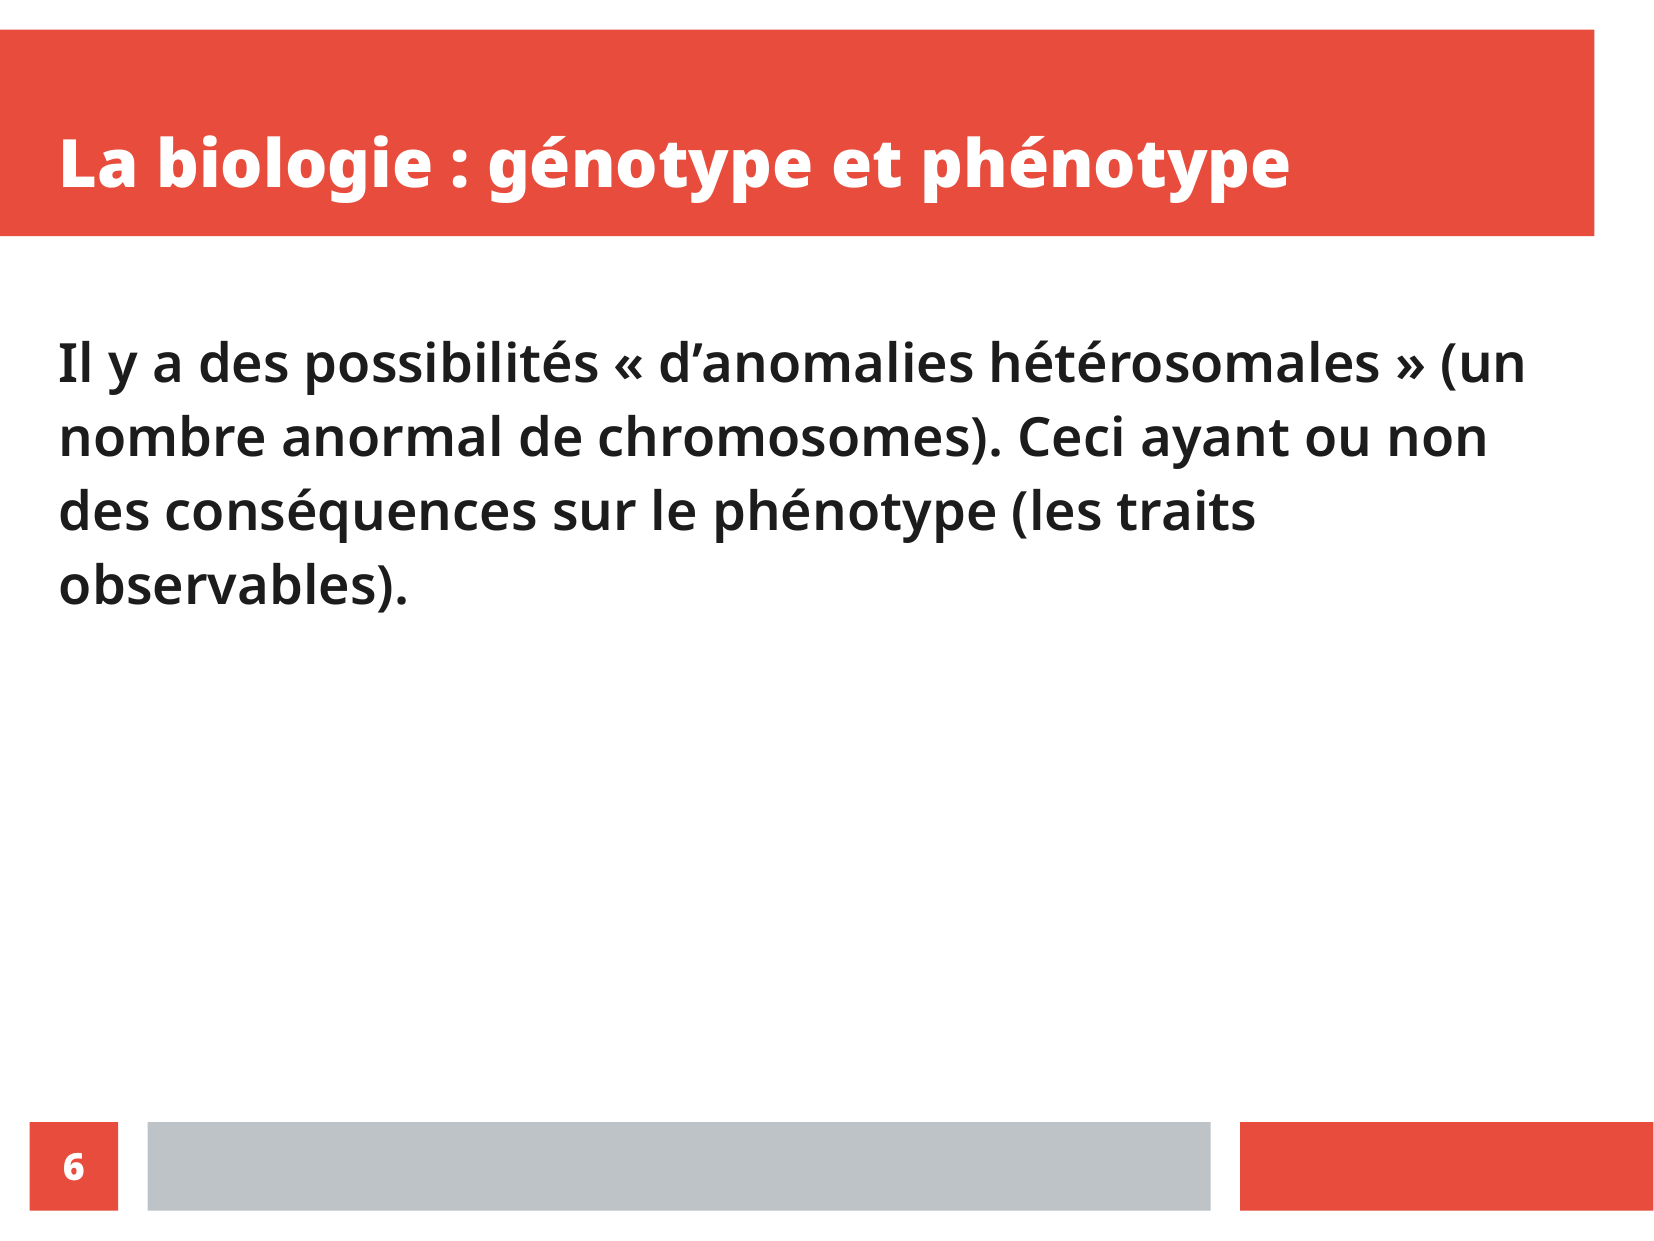

# La biologie : génotype et phénotype
Il y a des possibilités « d’anomalies hétérosomales » (un nombre anormal de chromosomes). Ceci ayant ou non des conséquences sur le phénotype (les traits observables).
6